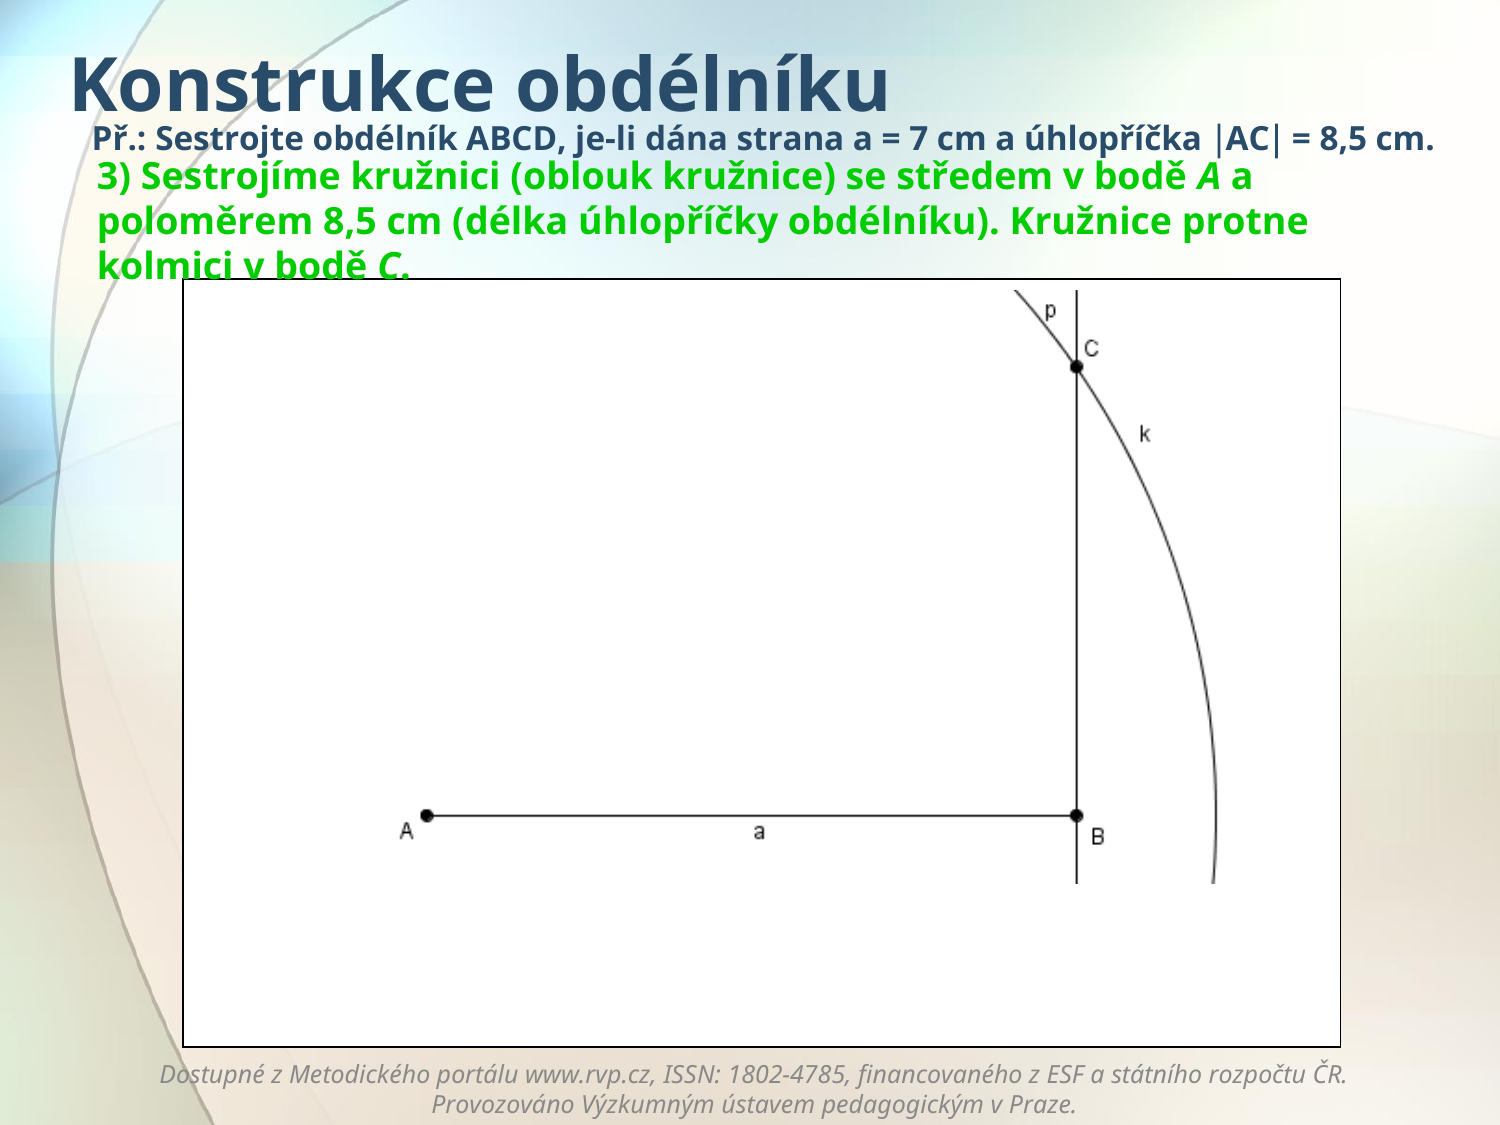

# Konstrukce obdélníku
Př.: Sestrojte obdélník ABCD, je-li dána strana a = 7 cm a úhlopříčka AC = 8,5 cm.
3) Sestrojíme kružnici (oblouk kružnice) se středem v bodě A a poloměrem 8,5 cm (délka úhlopříčky obdélníku). Kružnice protne kolmici v bodě C.